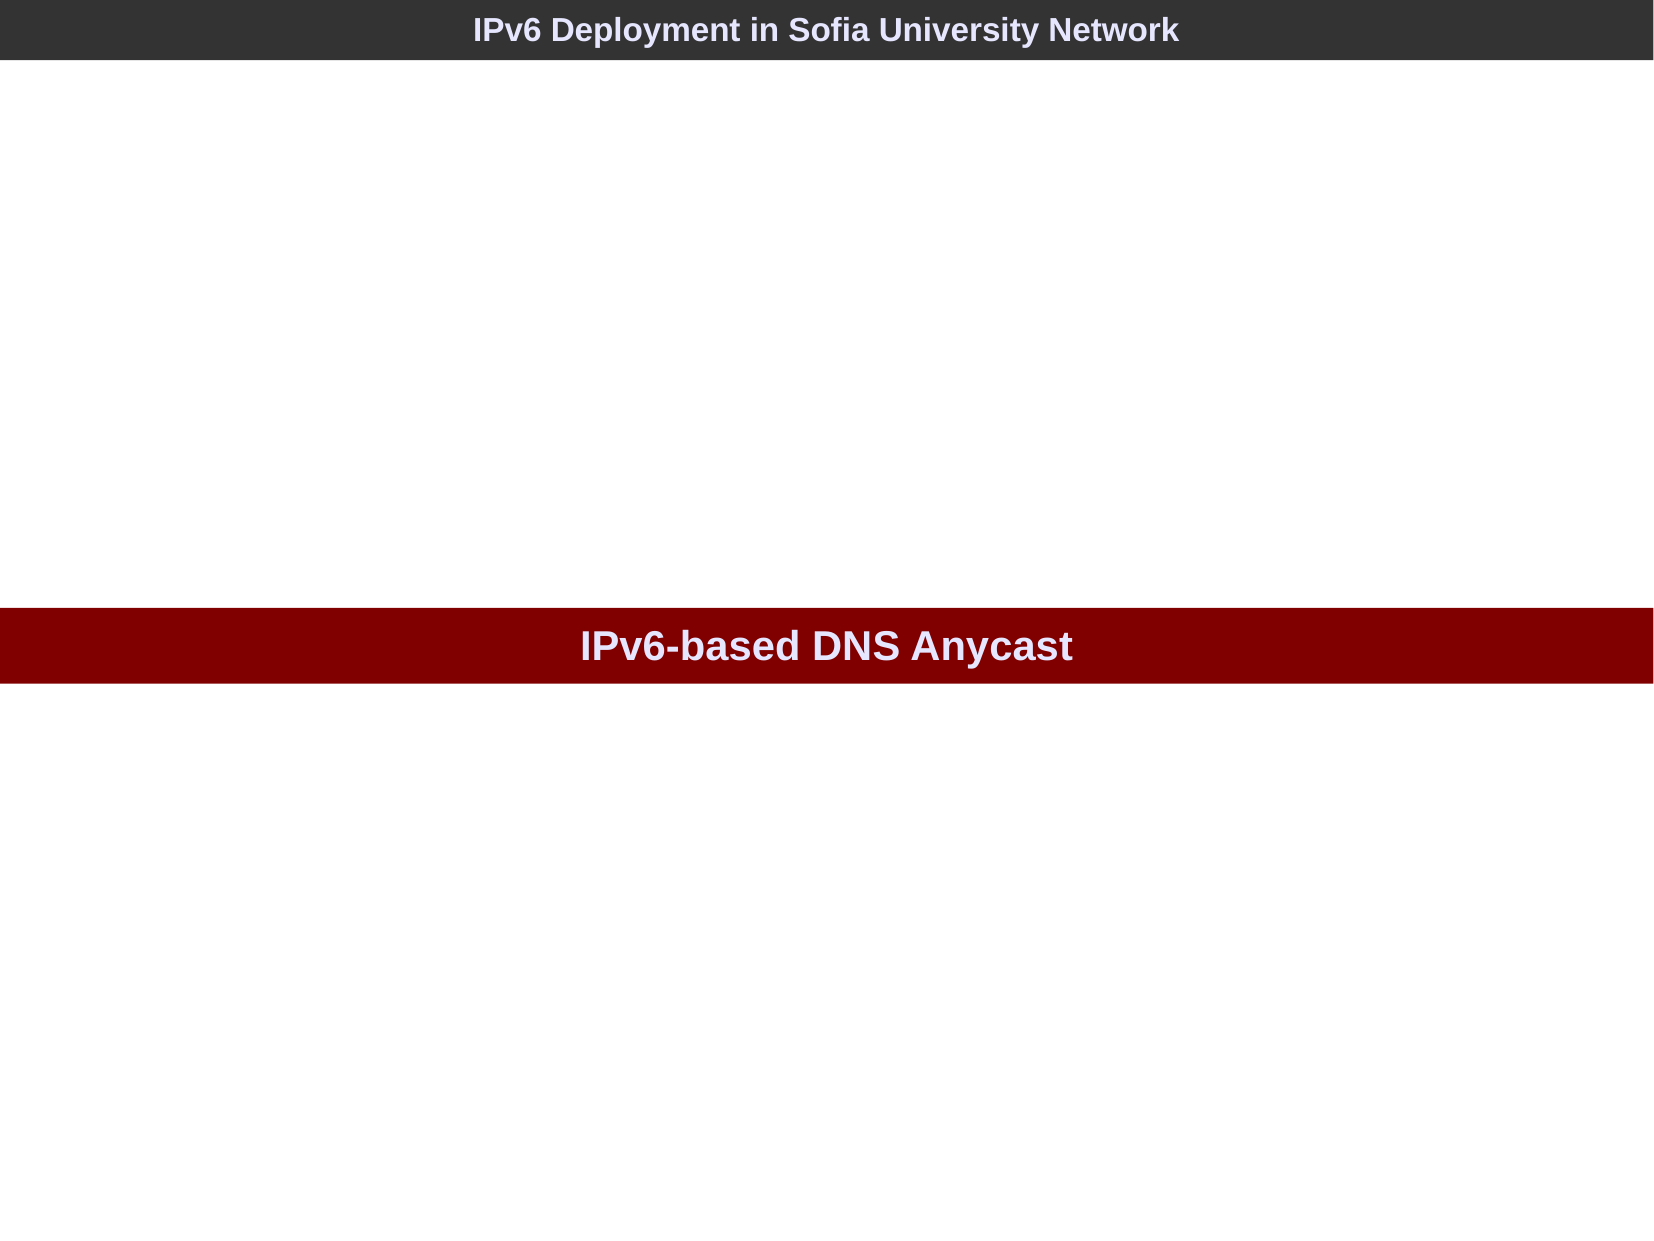

IPv6 Deployment in Sofia University Network
IPv6-based DNS Anycast